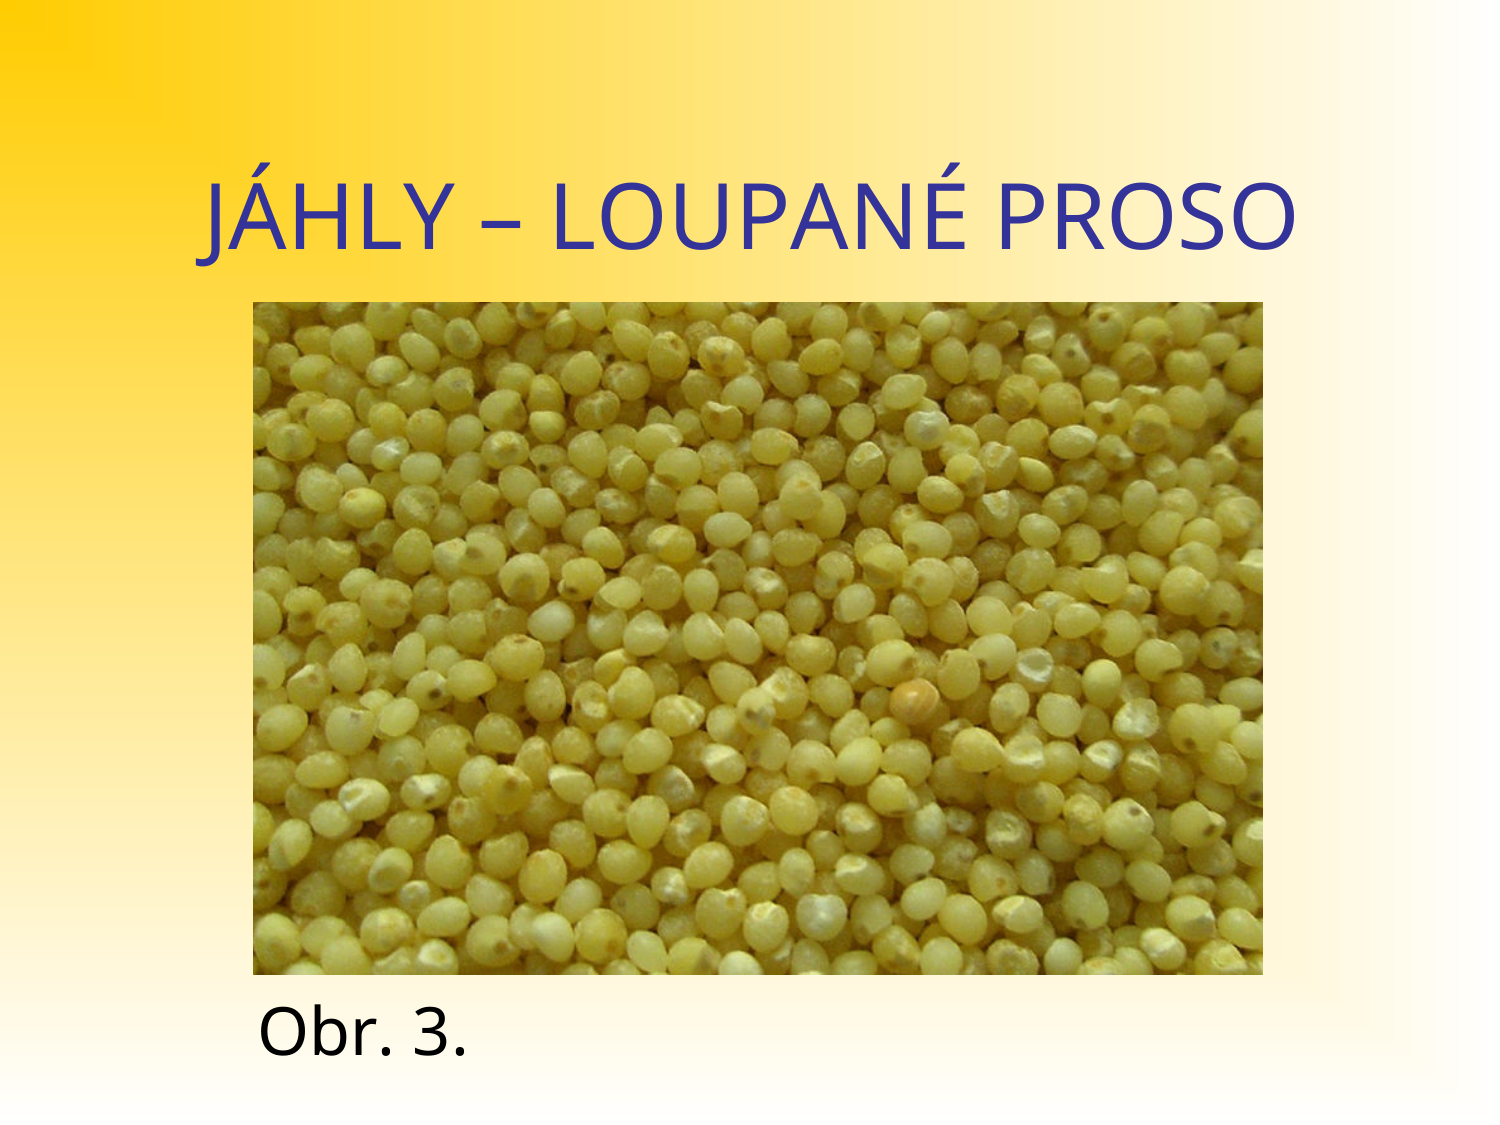

# JÁHLY – LOUPANÉ PROSO
Obr. 3.